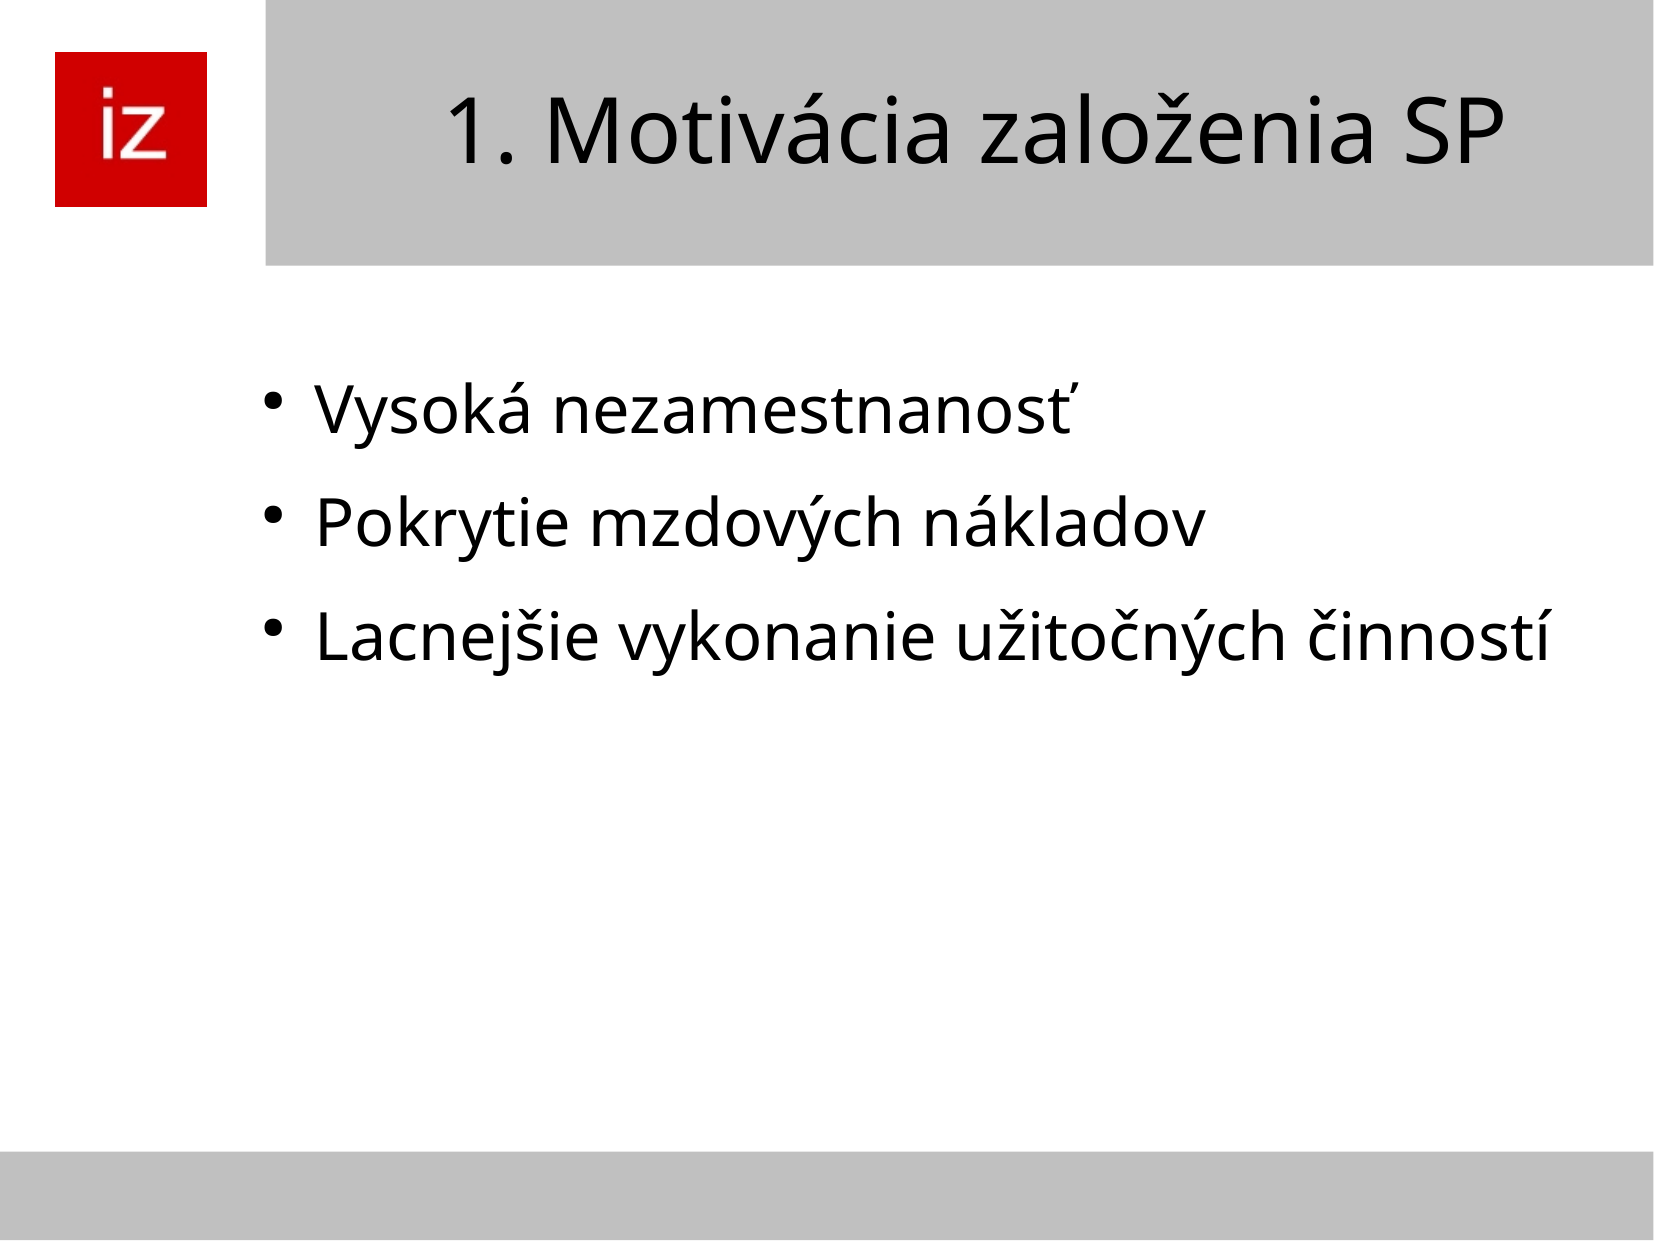

# 1. Motivácia založenia SP
Vysoká nezamestnanosť
Pokrytie mzdových nákladov
Lacnejšie vykonanie užitočných činností